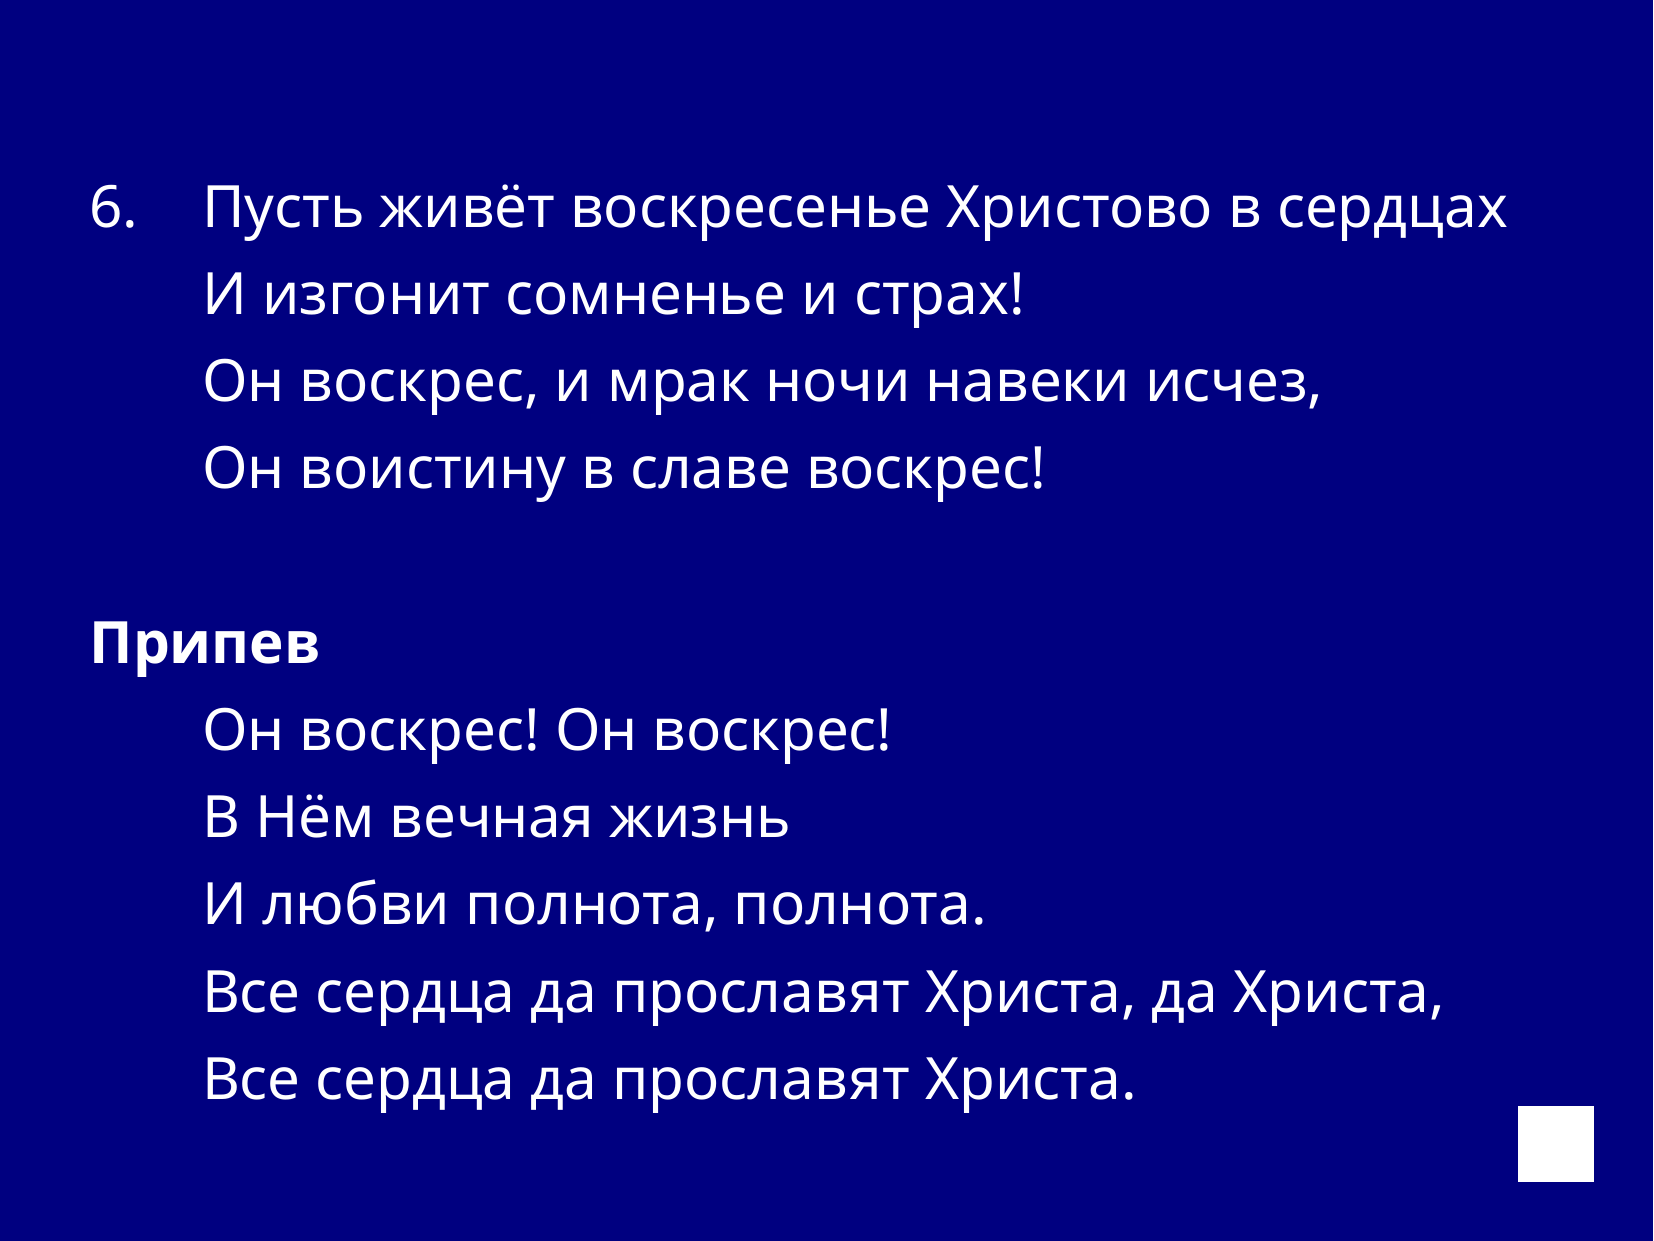

6.	Пусть живёт воскресенье Христово в сердцах
	И изгонит сомненье и страх!
	Он воскрес, и мрак ночи навеки исчез,
	Он воистину в славе воскрес!
Припев
	Он воскрес! Он воскрес!
	В Нём вечная жизнь
	И любви полнота, полнота.
	Все сердца да прославят Христа, да Христа,
	Все сердца да прославят Христа.